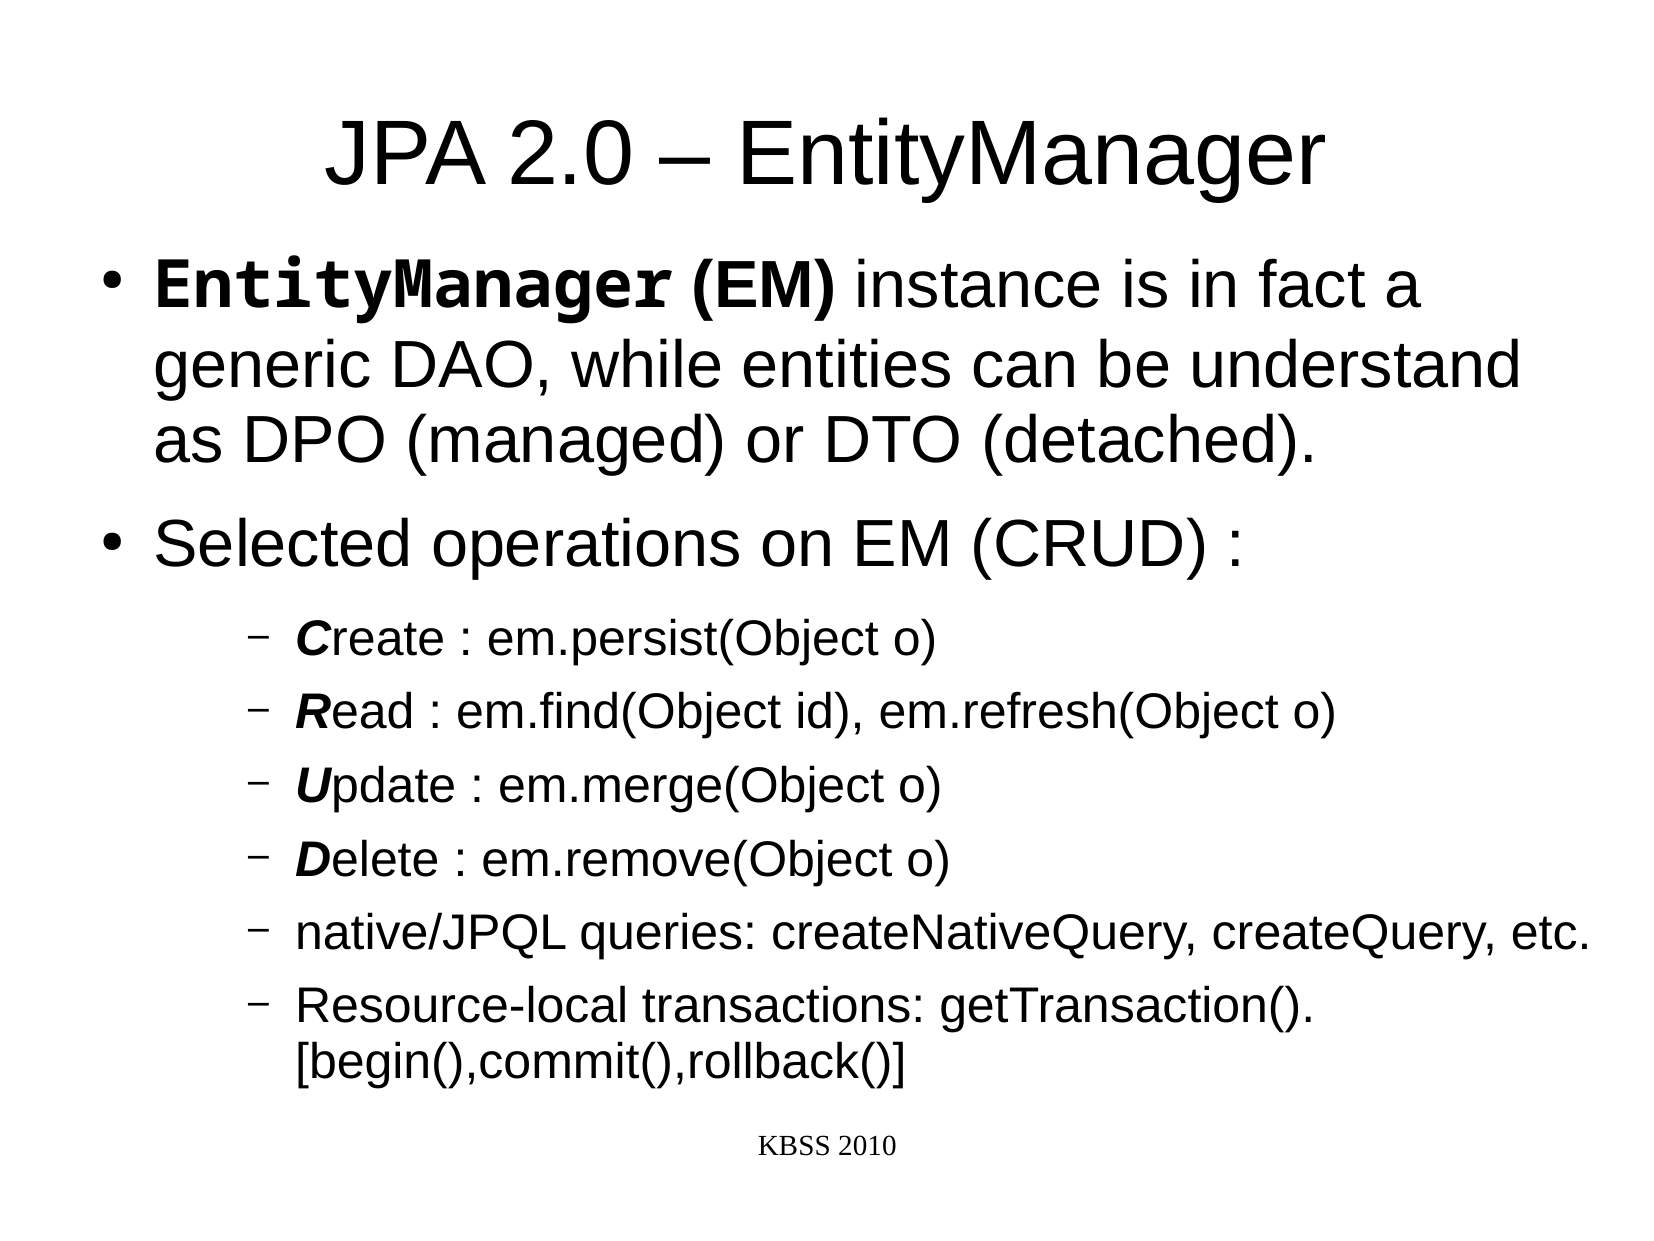

# JPA 2.0 – EntityManager
EntityManager (EM) instance is in fact a generic DAO, while entities can be understand as DPO (managed) or DTO (detached).
Selected operations on EM (CRUD) :
Create : em.persist(Object o)
Read : em.find(Object id), em.refresh(Object o)
Update : em.merge(Object o)
Delete : em.remove(Object o)
native/JPQL queries: createNativeQuery, createQuery, etc.
Resource-local transactions: getTransaction().[begin(),commit(),rollback()]
KBSS 2010